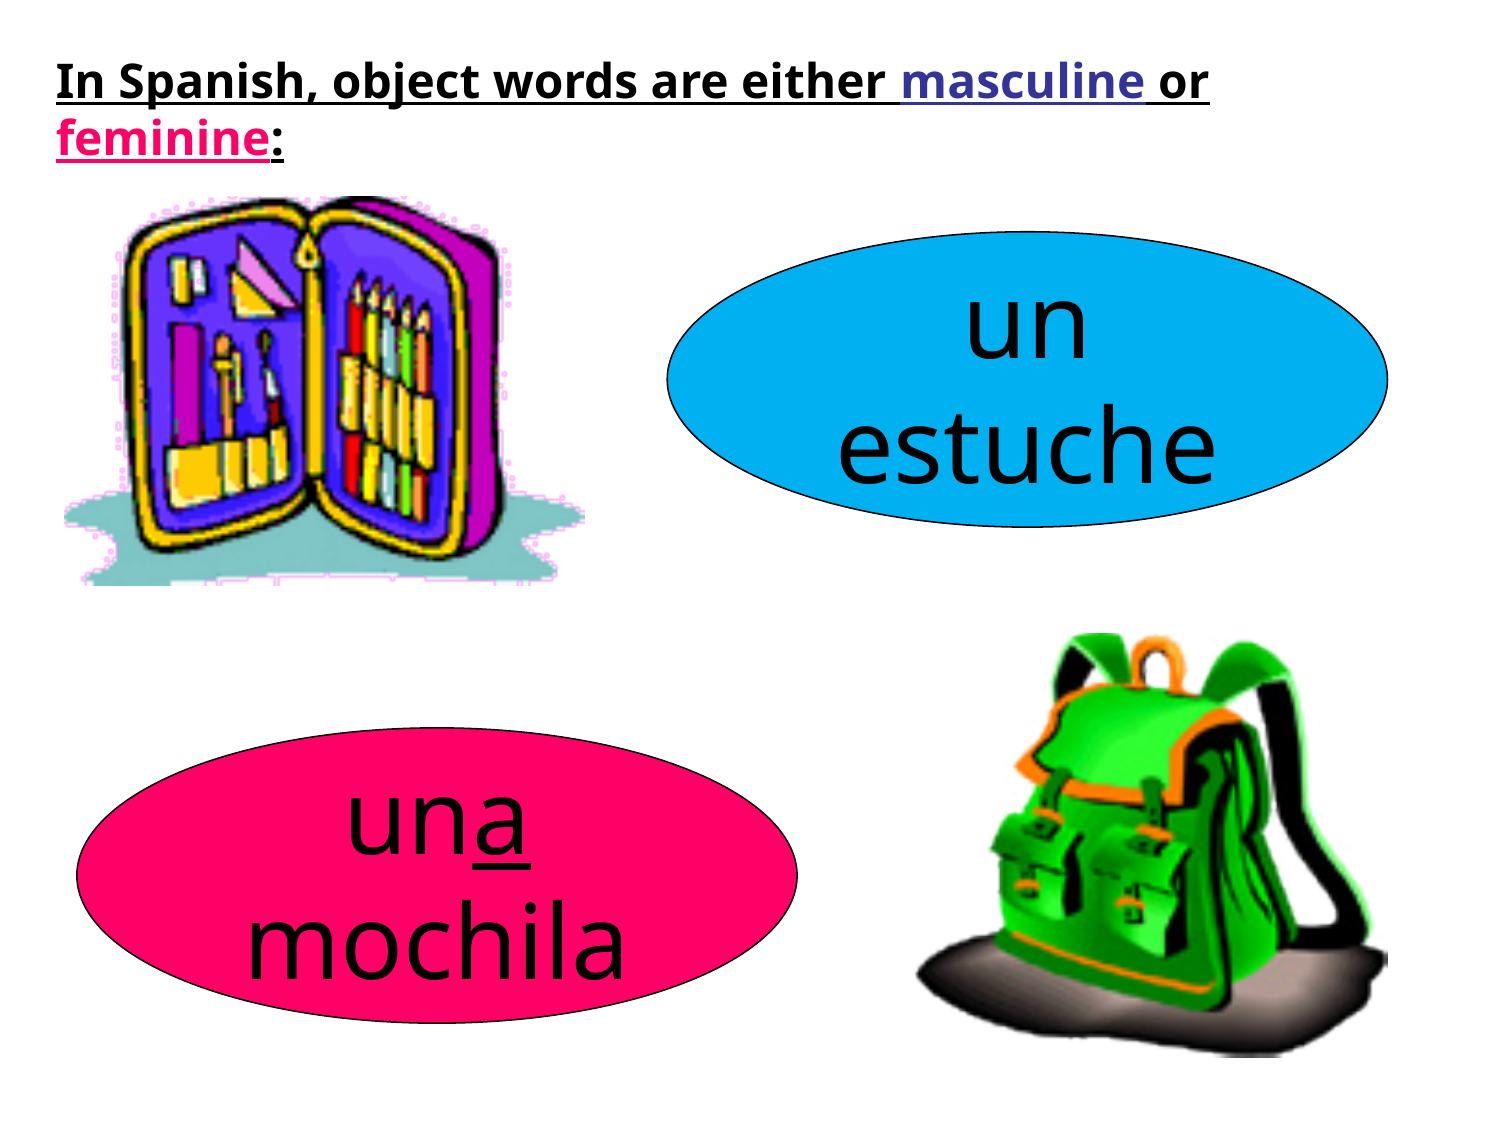

In Spanish, object words are either masculine or feminine:
un estuche
una mochila